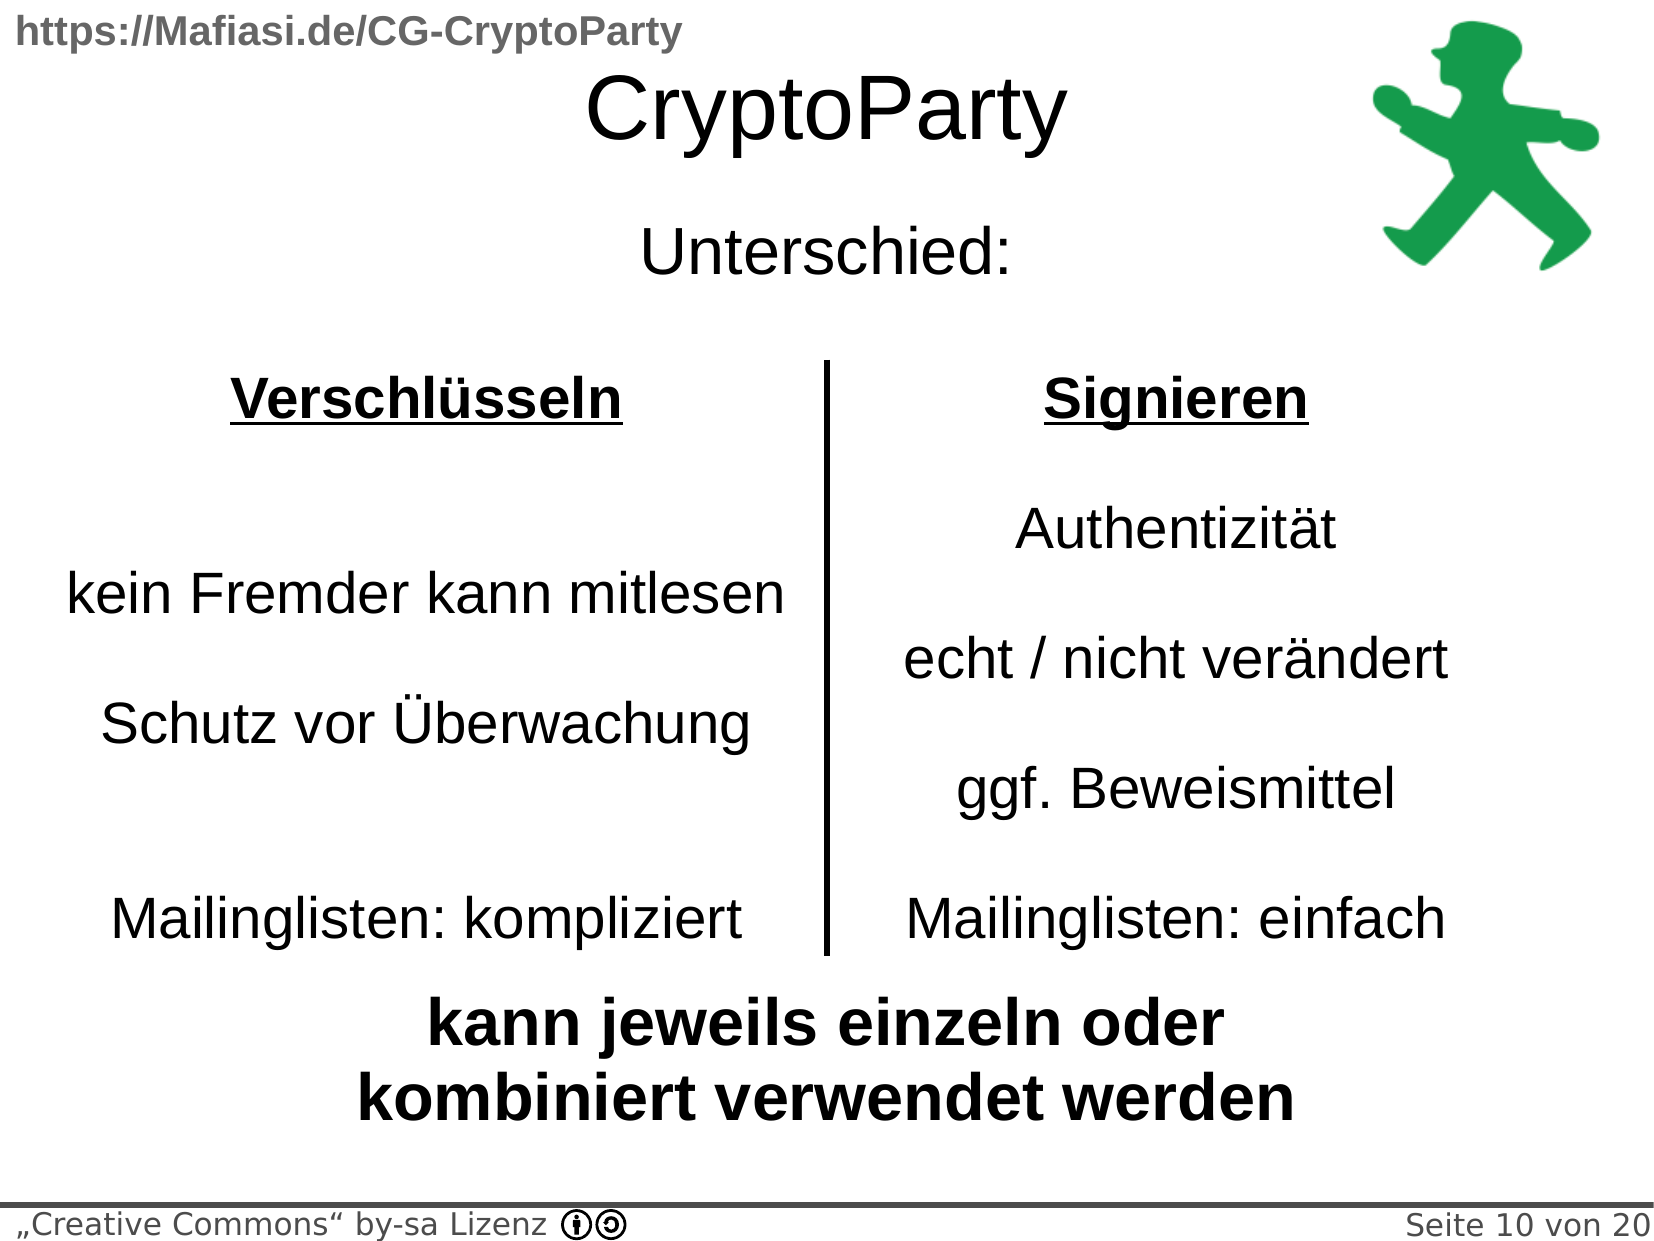

Unterschied:
kann jeweils einzeln oder
kombiniert verwendet werden
Verschlüsseln
kein Fremder kann mitlesen
Schutz vor Überwachung
Mailinglisten: kompliziert
Signieren
Authentizität
echt / nicht verändert
ggf. Beweismittel
Mailinglisten: einfach